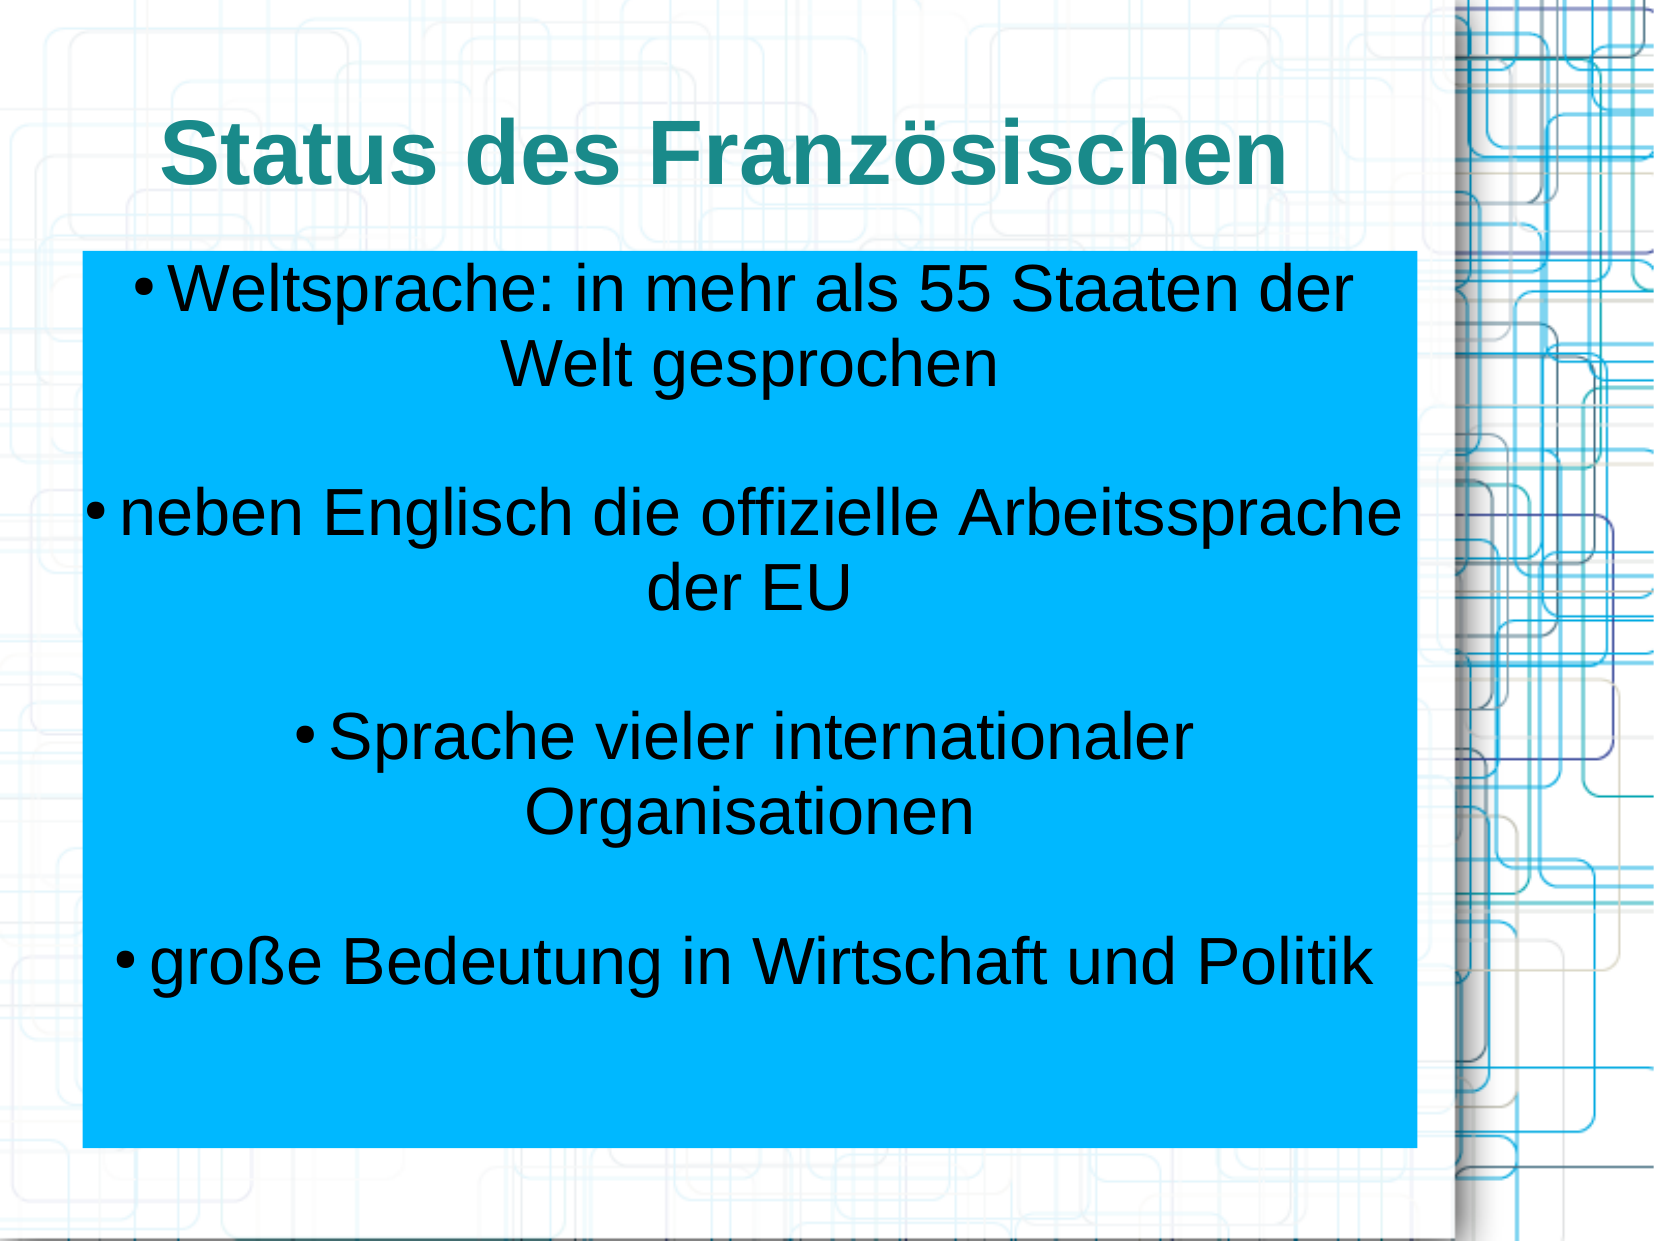

# Status des Französischen
Weltsprache: in mehr als 55 Staaten der Welt gesprochen
neben Englisch die offizielle Arbeitssprache der EU
Sprache vieler internationaler Organisationen
große Bedeutung in Wirtschaft und Politik